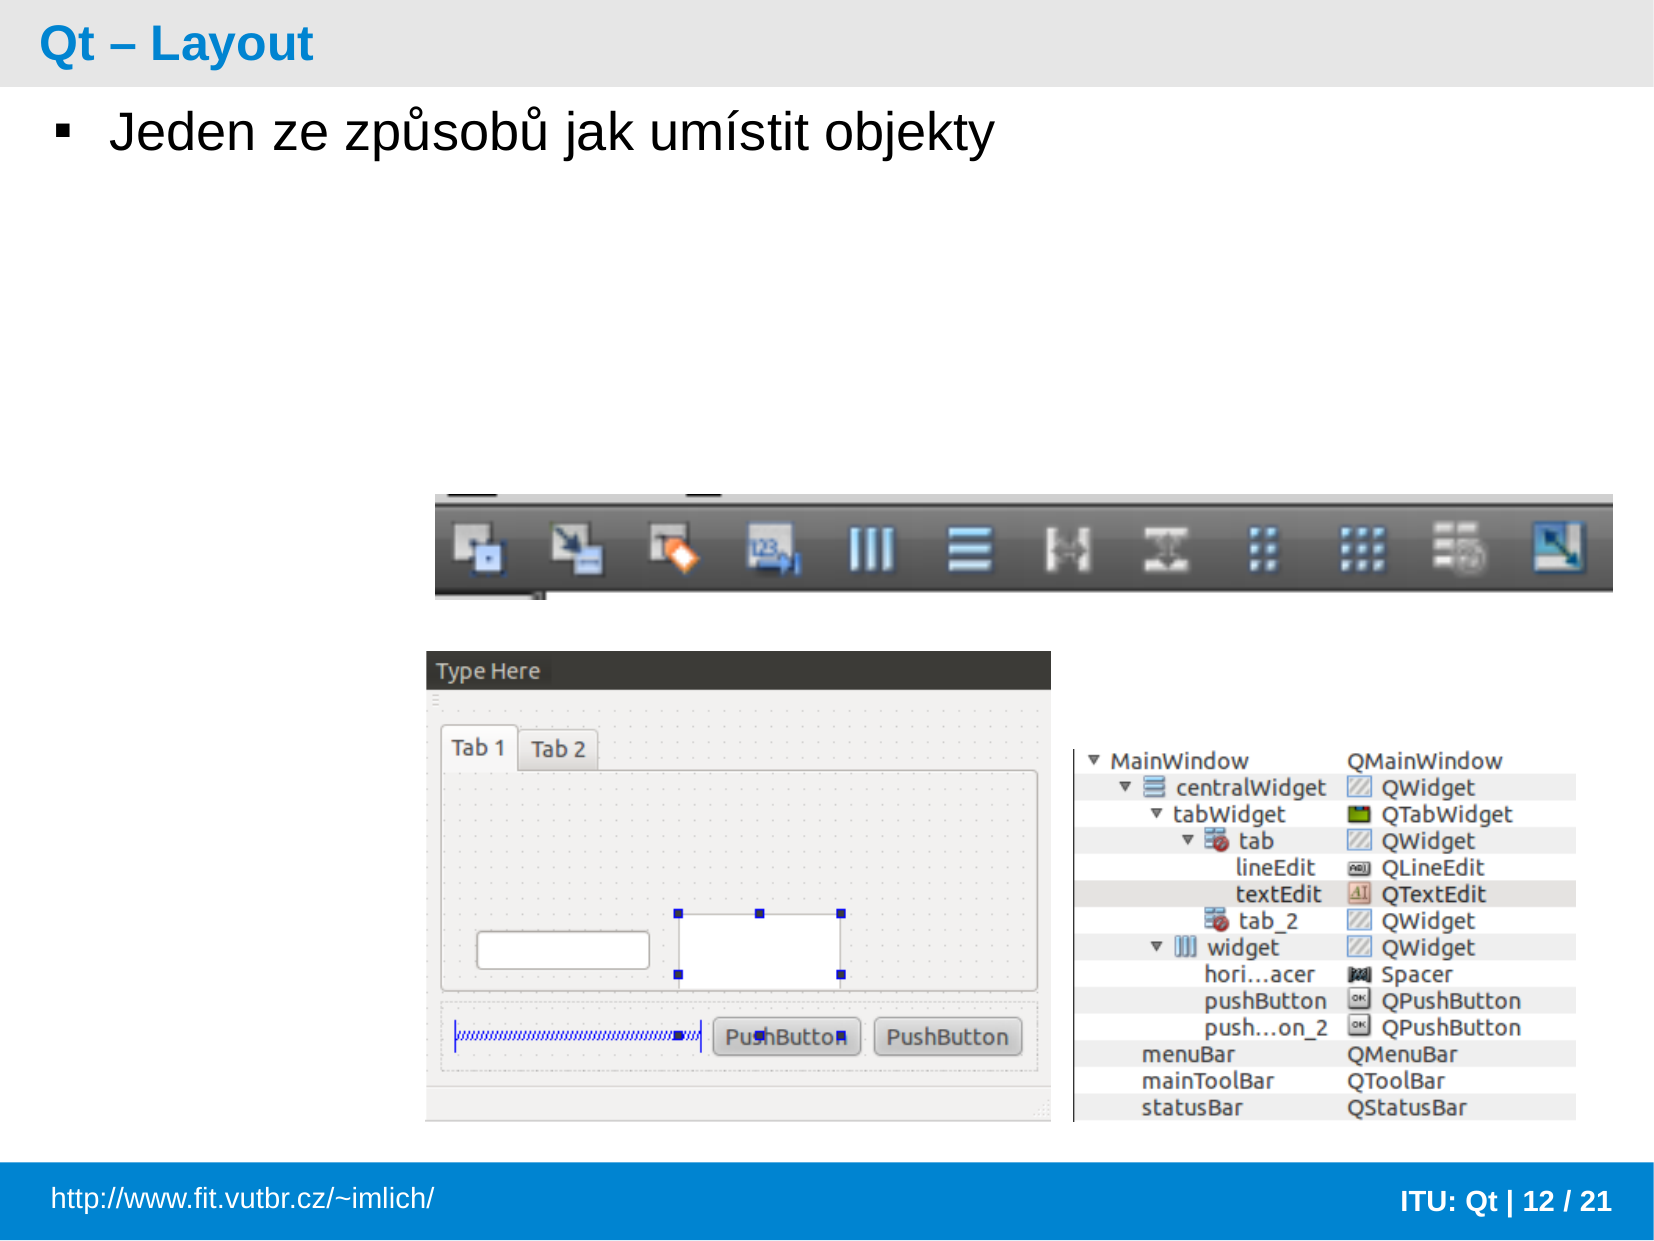

# Qt – Layout
Jeden ze způsobů jak umístit objekty